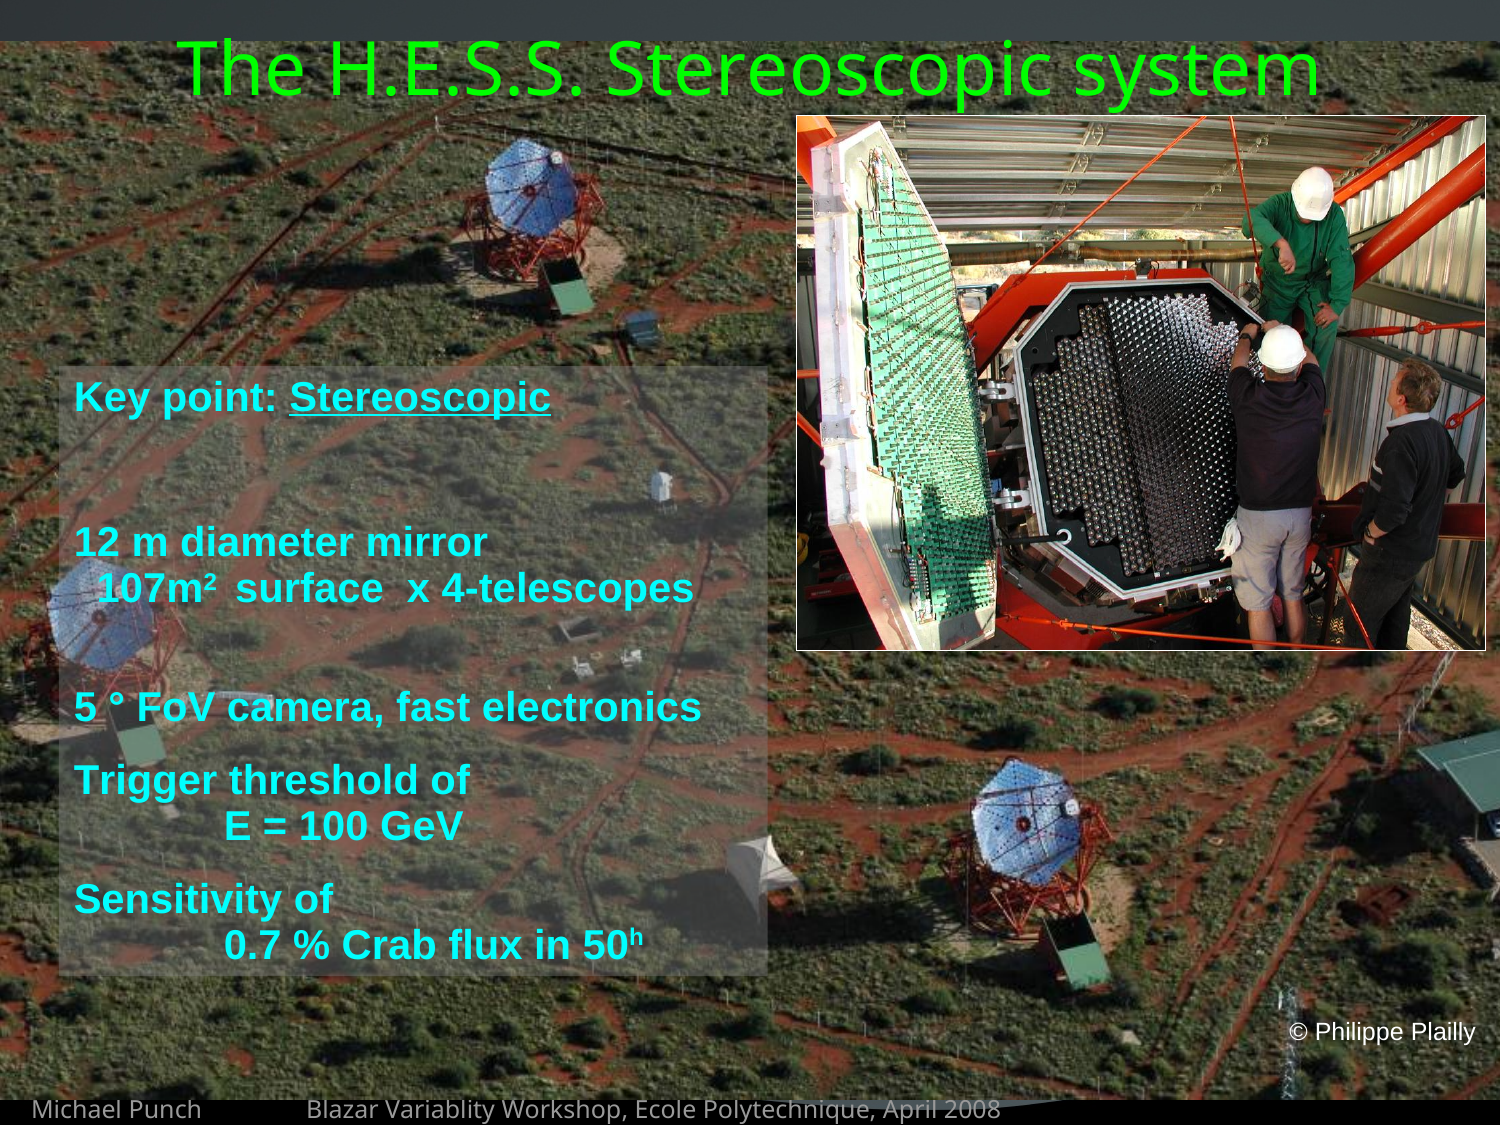

# The H.E.S.S. Stereoscopic system
Key point: Stereoscopic
12 m diameter mirror
 107m2 surface x 4-telescopes
5 ° FoV camera, fast electronics
Trigger threshold of
	E = 100 GeV
Sensitivity of
	0.7 % Crab flux in 50h
© Philippe Plailly